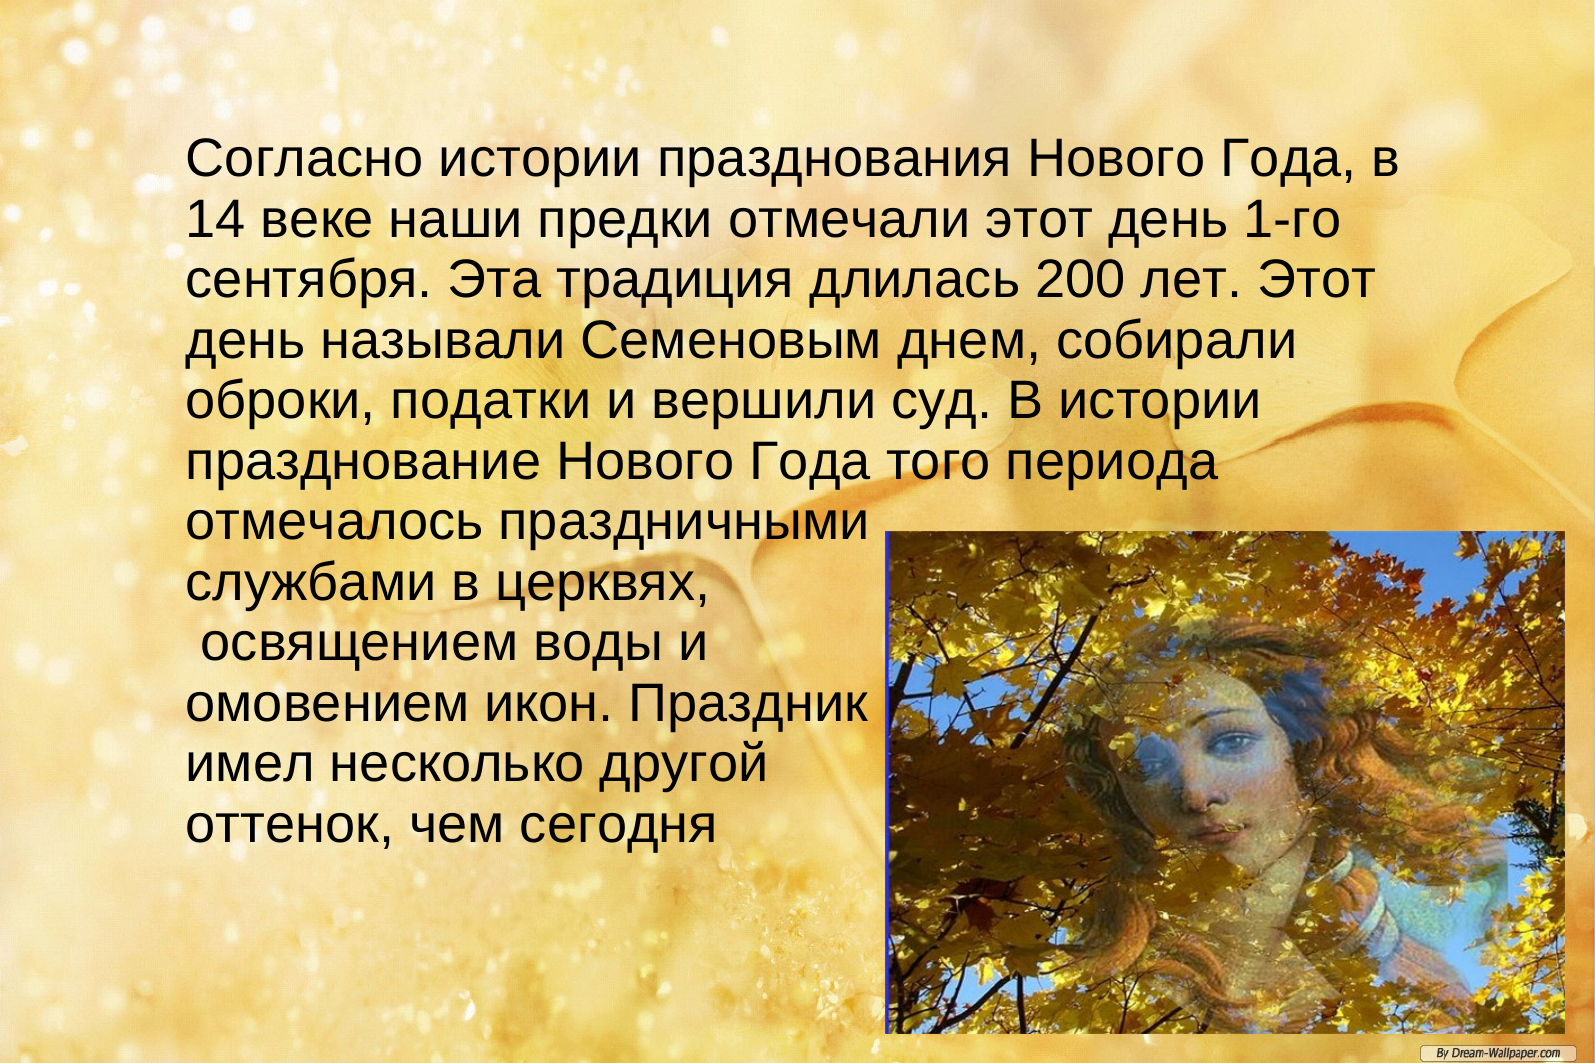

#
Согласно истории празднования Нового Года, в 14 веке наши предки отмечали этот день 1-го сентября. Эта традиция длилась 200 лет. Этот день называли Семеновым днем, собирали оброки, податки и вершили суд. В истории празднование Нового Года того периода отмечалось праздничными
службами в церквях,
 освящением воды и
омовением икон. Праздник
имел несколько другой
оттенок, чем сегодня